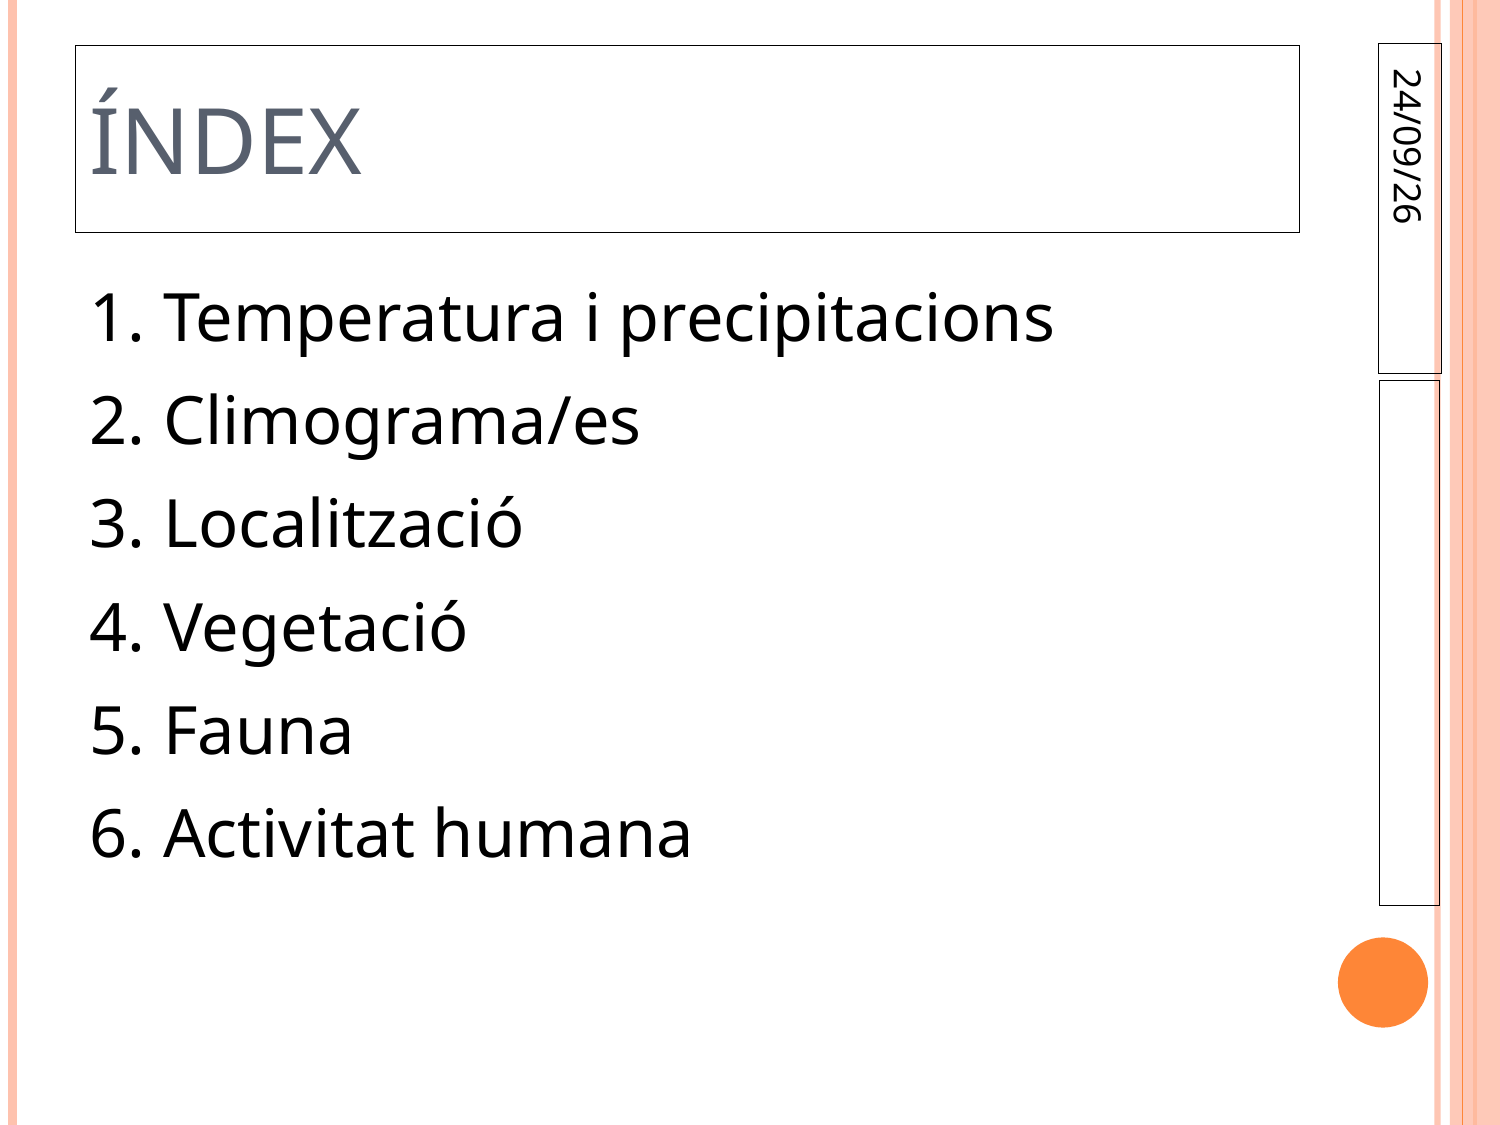

# ÍNDEX
1. Temperatura i precipitacions
2. Climograma/es
3. Localització
4. Vegetació
5. Fauna
6. Activitat humana